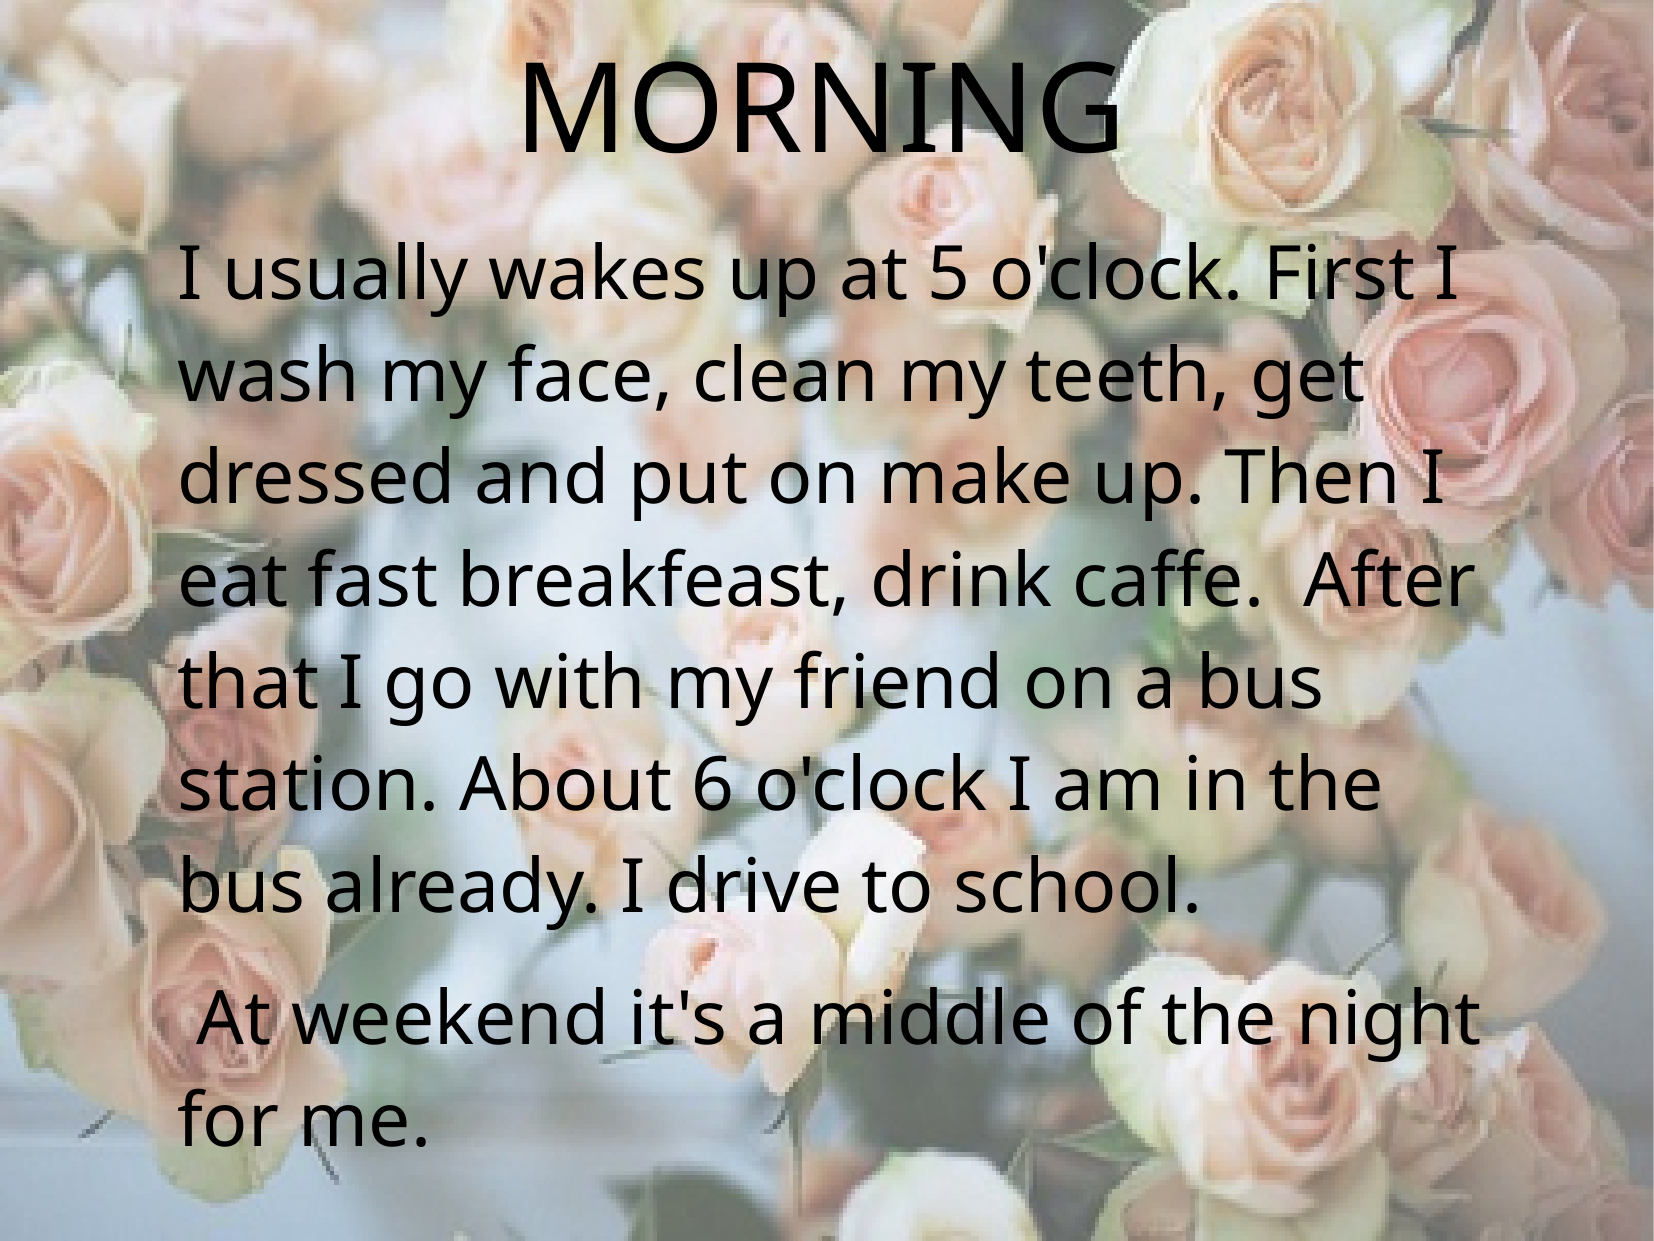

# MORNING
I usually wakes up at 5 o'clock. First I wash my face, clean my teeth, get dressed and put on make up. Then I eat fast breakfeast, drink caffe. After that I go with my friend on a bus station. About 6 o'clock I am in the bus already. I drive to school.
 At weekend it's a middle of the night for me.